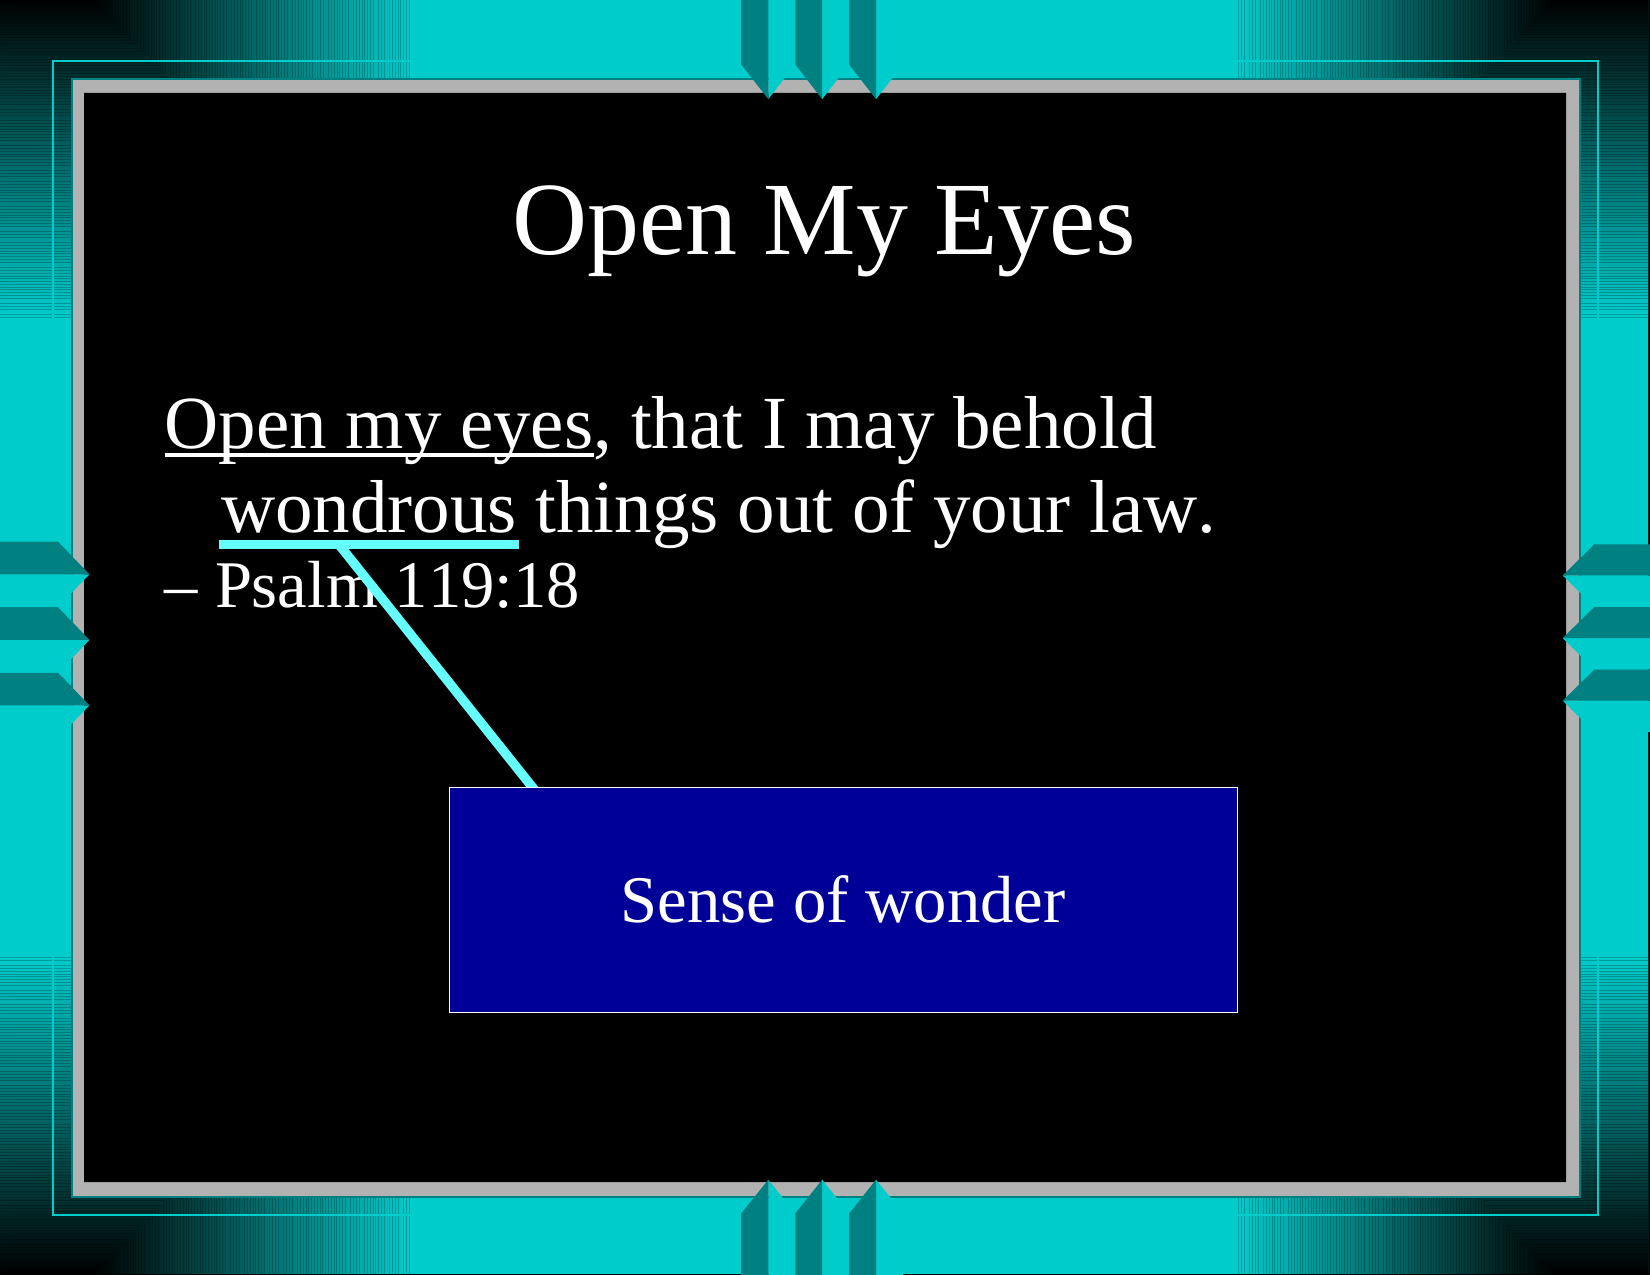

# Open My Eyes
Open my eyes, that I may behold
 wondrous things out of your law.
– Psalm 119:18
Sense of wonder